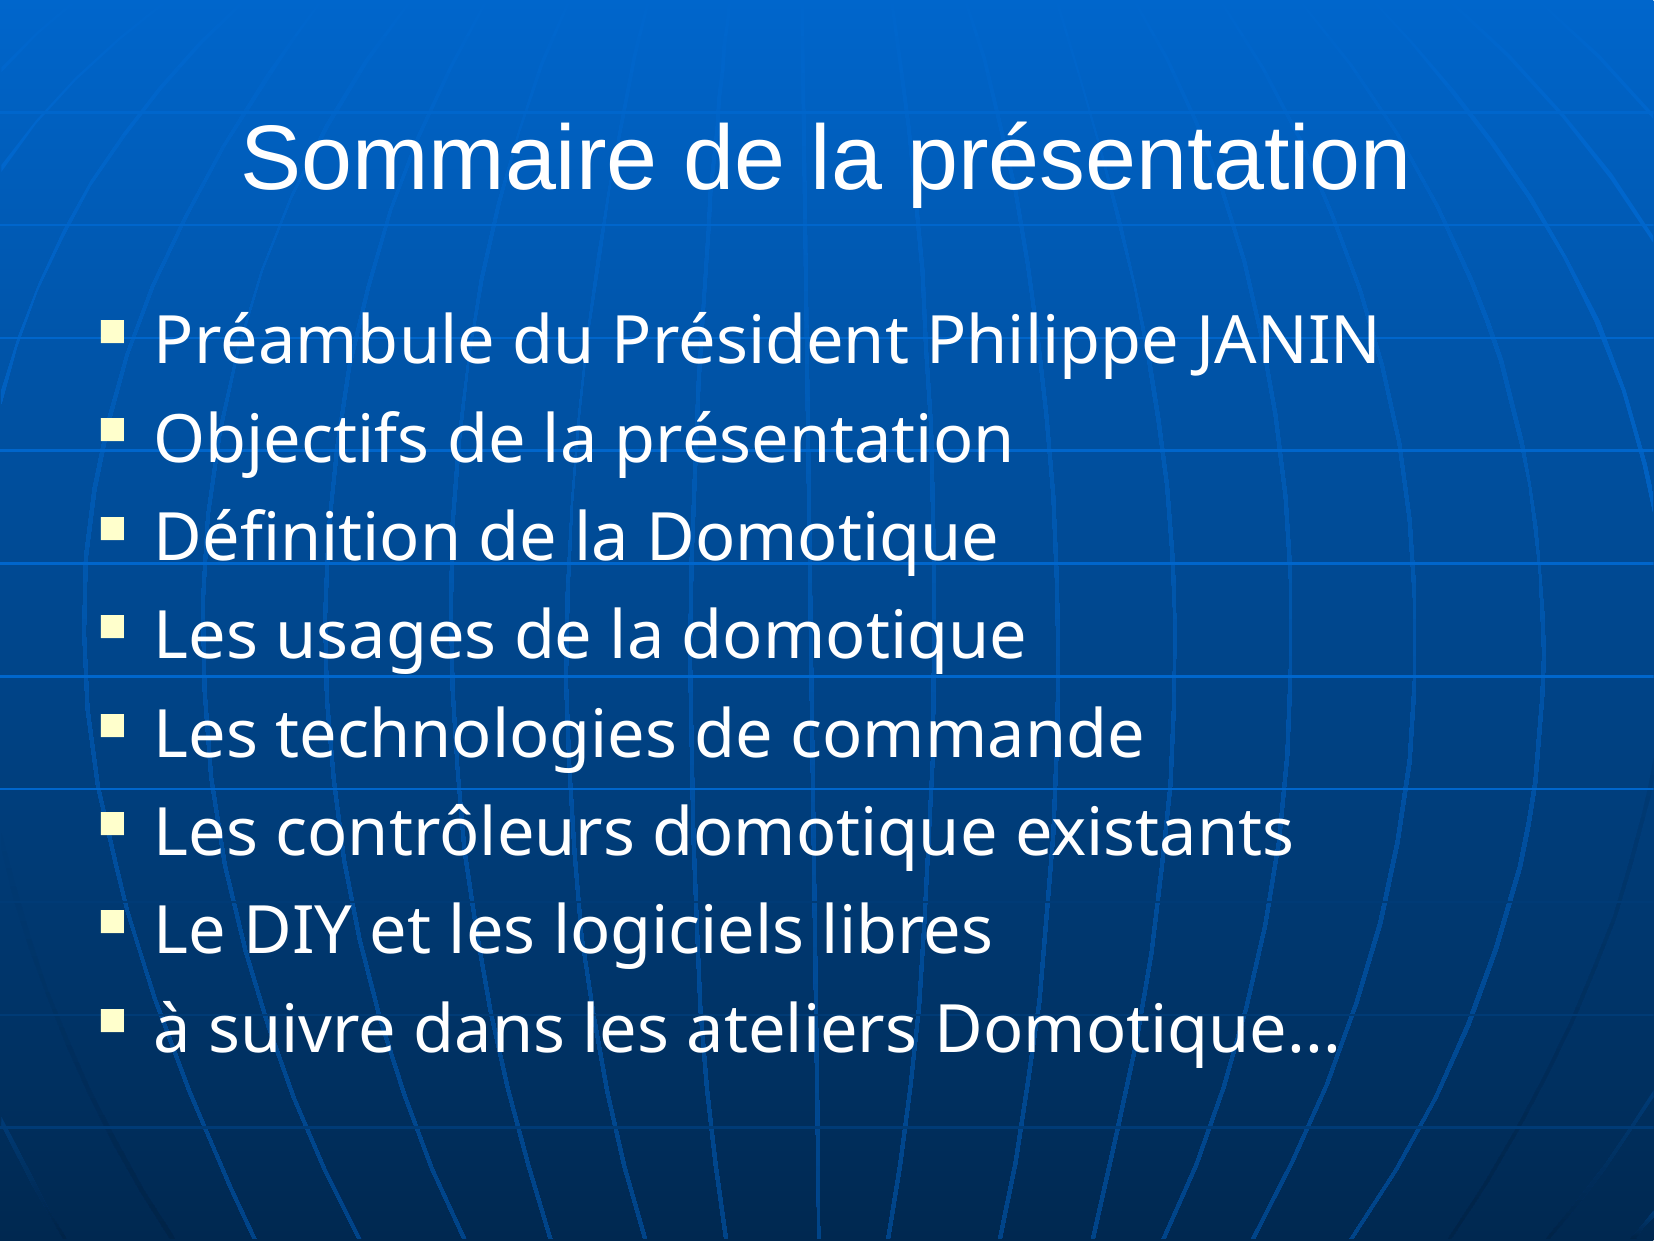

# Sommaire de la présentation
Préambule du Président Philippe JANIN
Objectifs de la présentation
Définition de la Domotique
Les usages de la domotique
Les technologies de commande
Les contrôleurs domotique existants
Le DIY et les logiciels libres
à suivre dans les ateliers Domotique...